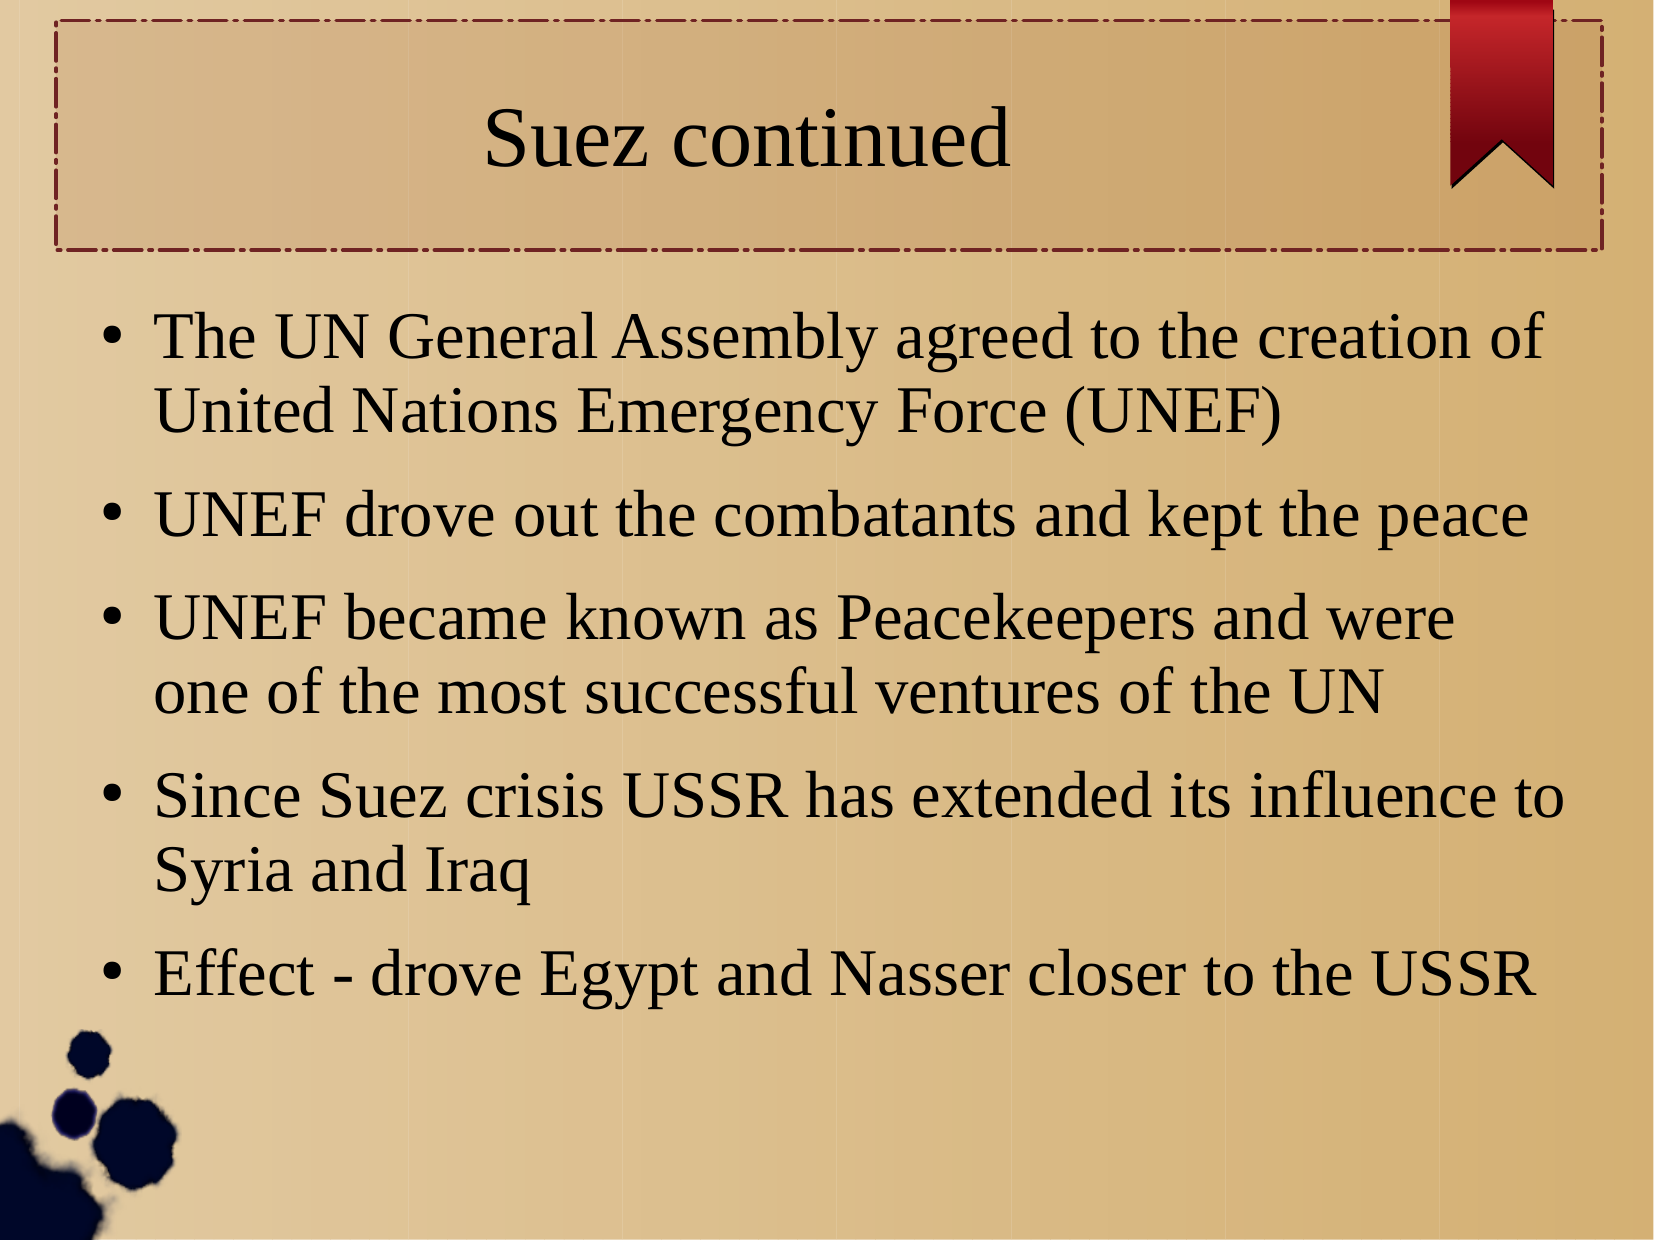

# Suez continued
The UN General Assembly agreed to the creation of United Nations Emergency Force (UNEF)
UNEF drove out the combatants and kept the peace
UNEF became known as Peacekeepers and were one of the most successful ventures of the UN
Since Suez crisis USSR has extended its influence to Syria and Iraq
Effect - drove Egypt and Nasser closer to the USSR